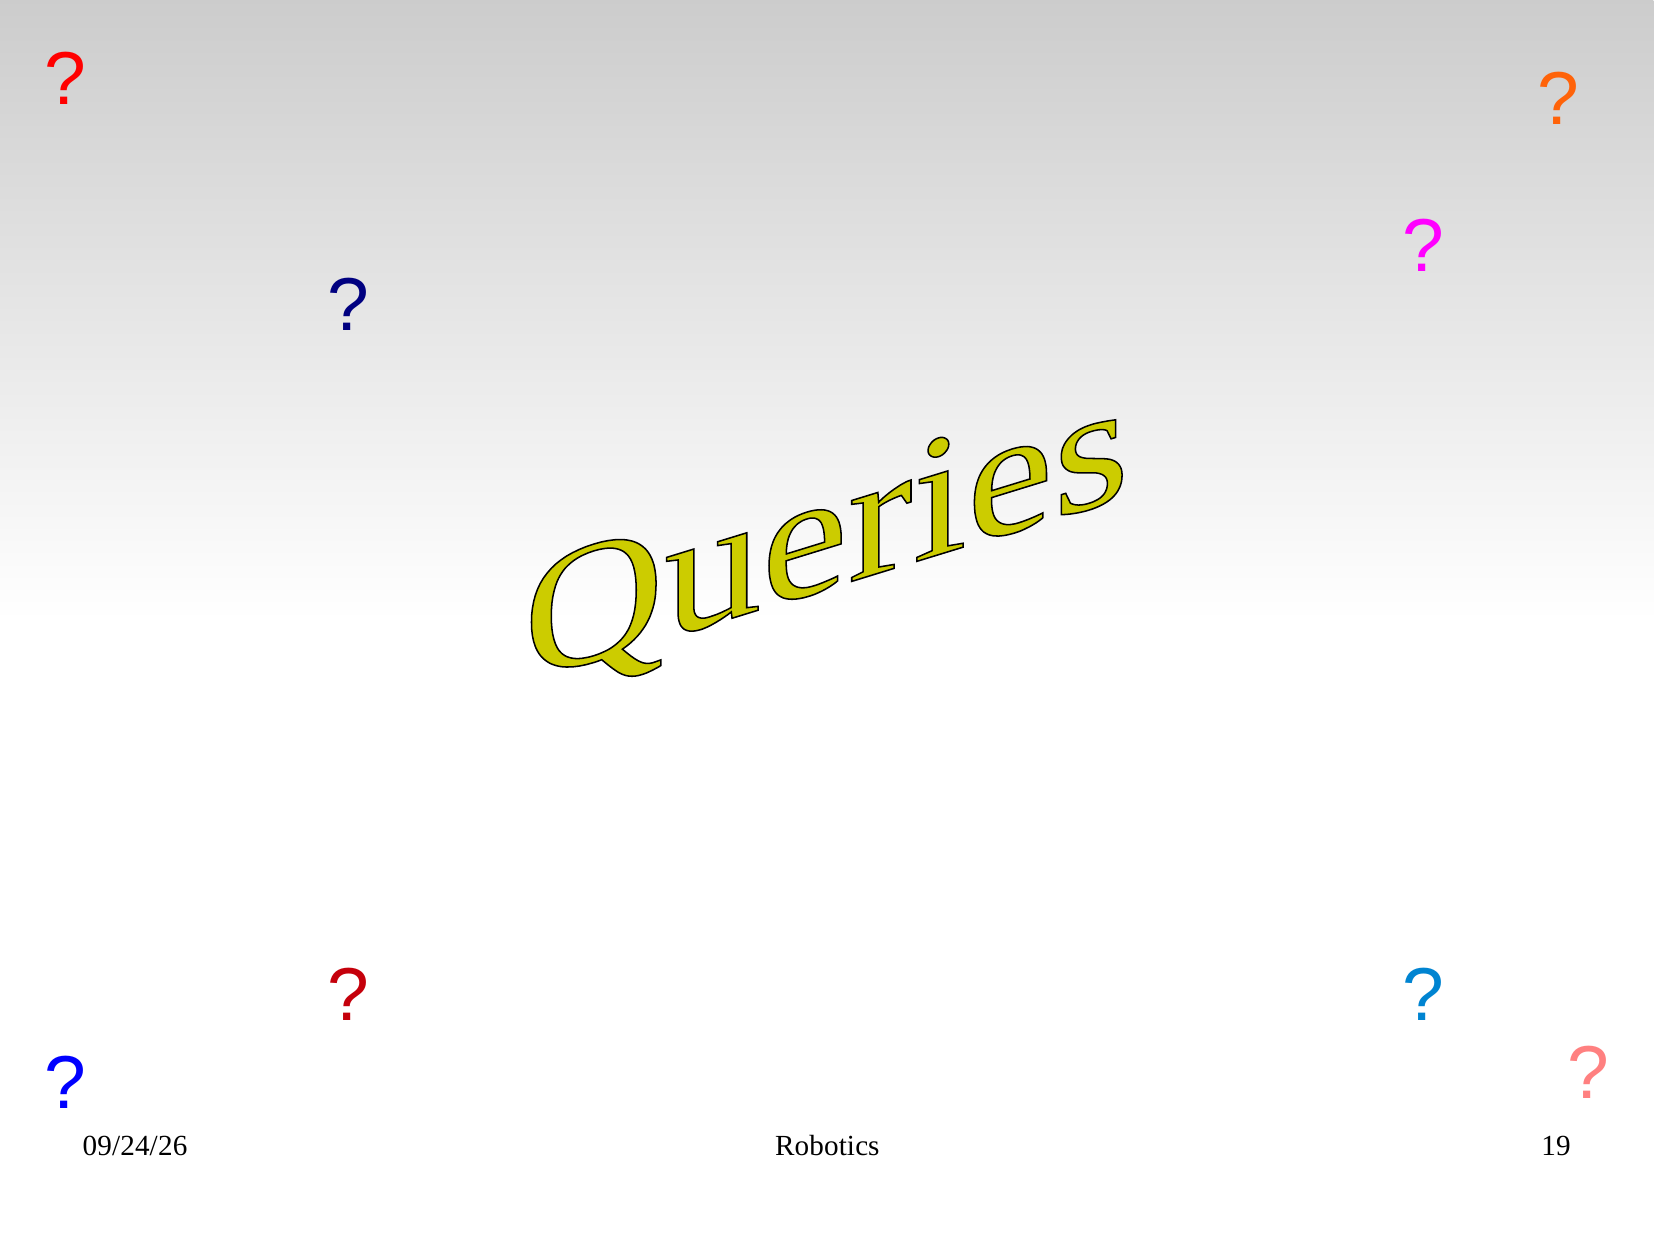

?
?
?
?
Queries
?
?
?
?
Robotics
19